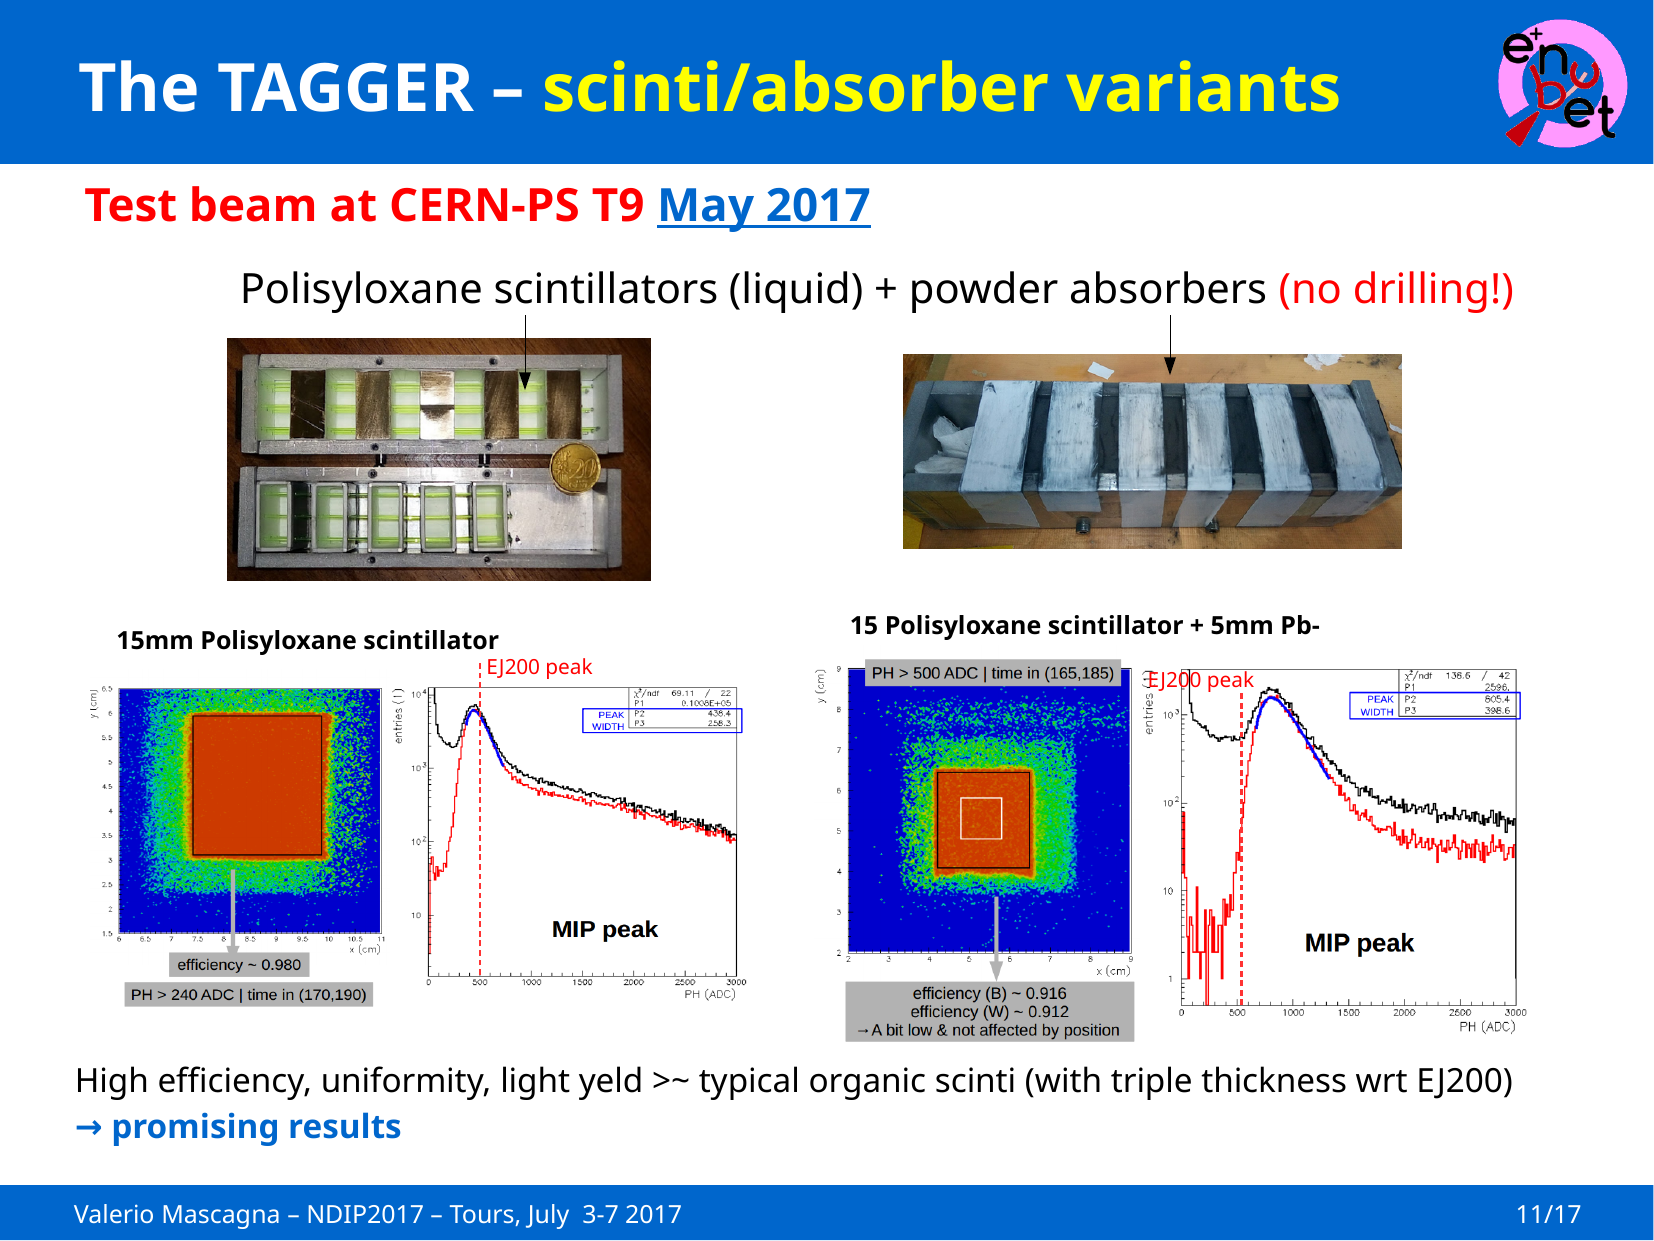

The TAGGER – scinti/absorber variants
Test beam at CERN-PS T9 May 2017
Polisyloxane scintillators (liquid) + powder absorbers (no drilling!)
15 Polisyloxane scintillator + 5mm Pb-powder
15mm Polisyloxane scintillator
EJ200 peak
EJ200 peak
High efficiency, uniformity, light yeld >~ typical organic scinti (with triple thickness wrt EJ200)
→ promising results
d
11